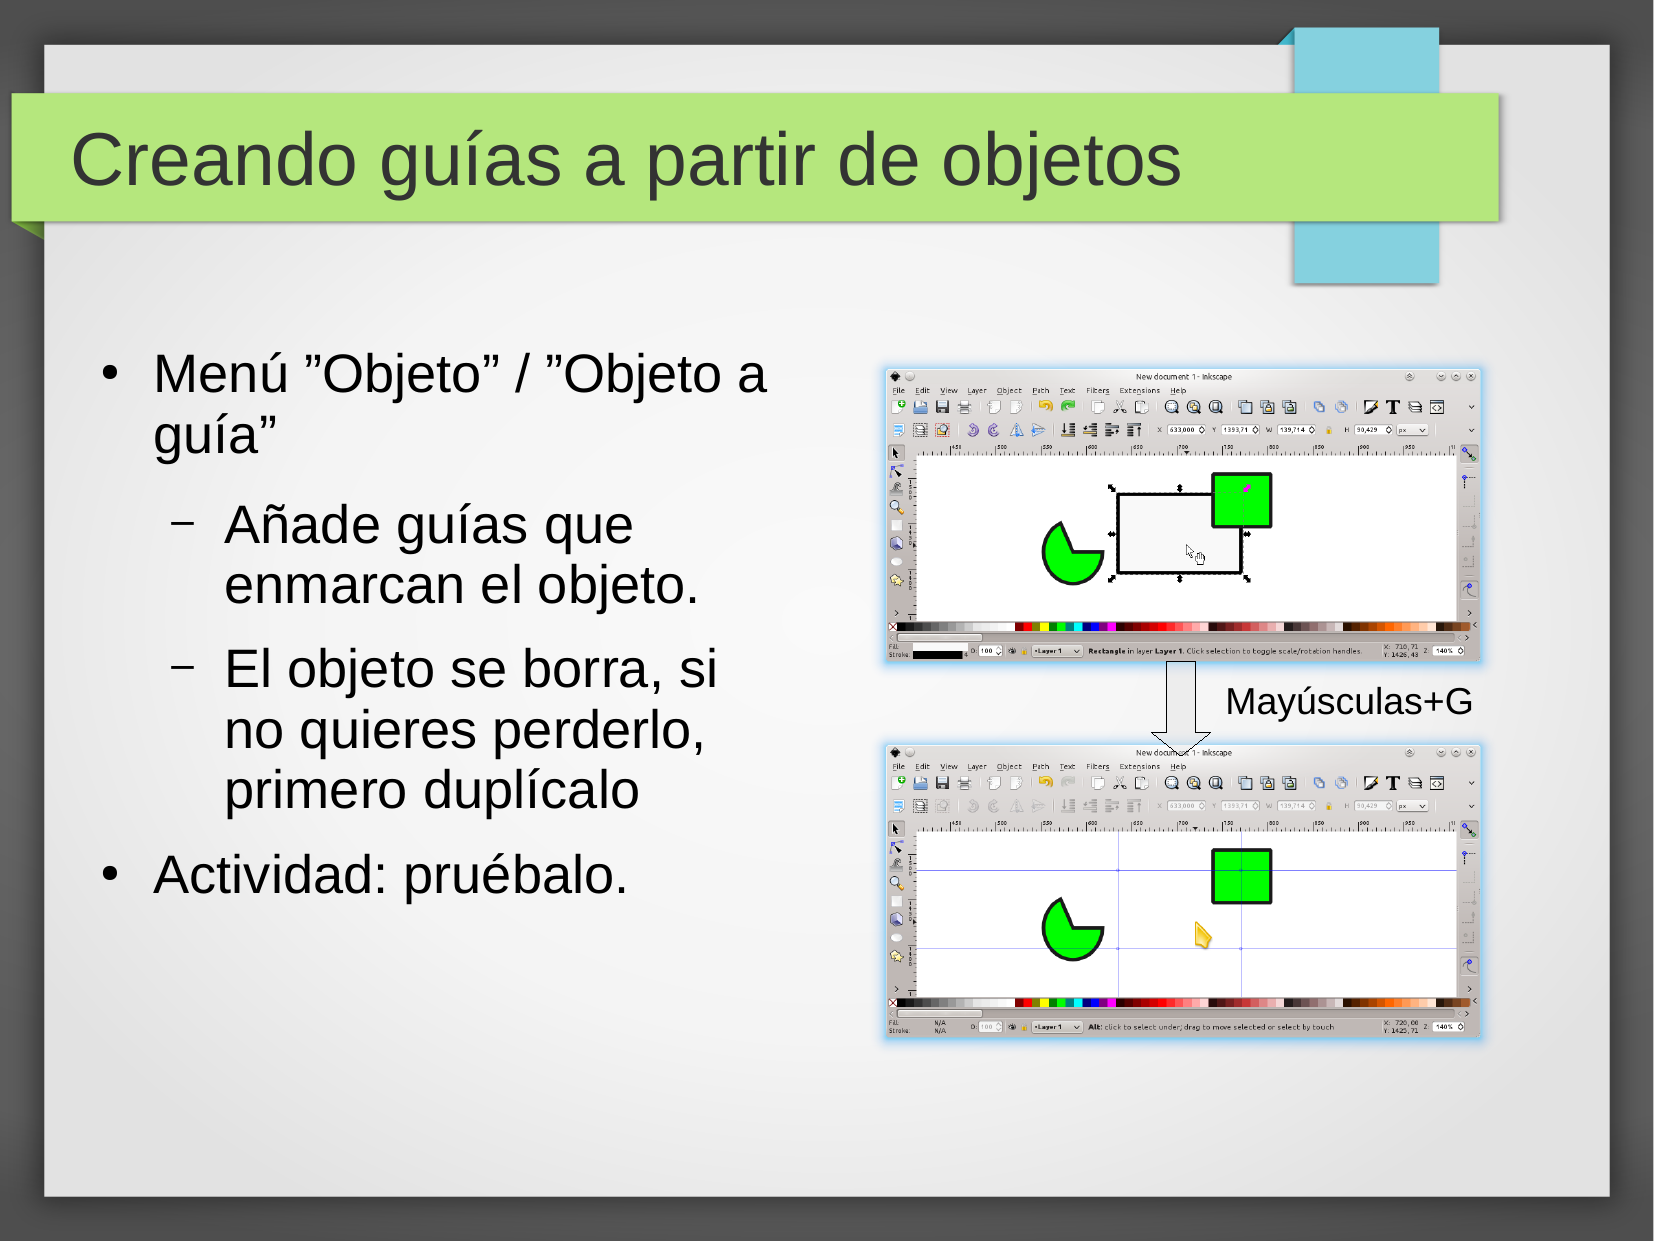

# Creando guías a partir de objetos
Menú ”Objeto” / ”Objeto a guía”
Añade guías que enmarcan el objeto.
El objeto se borra, si no quieres perderlo, primero duplícalo
Actividad: pruébalo.
Mayúsculas+G